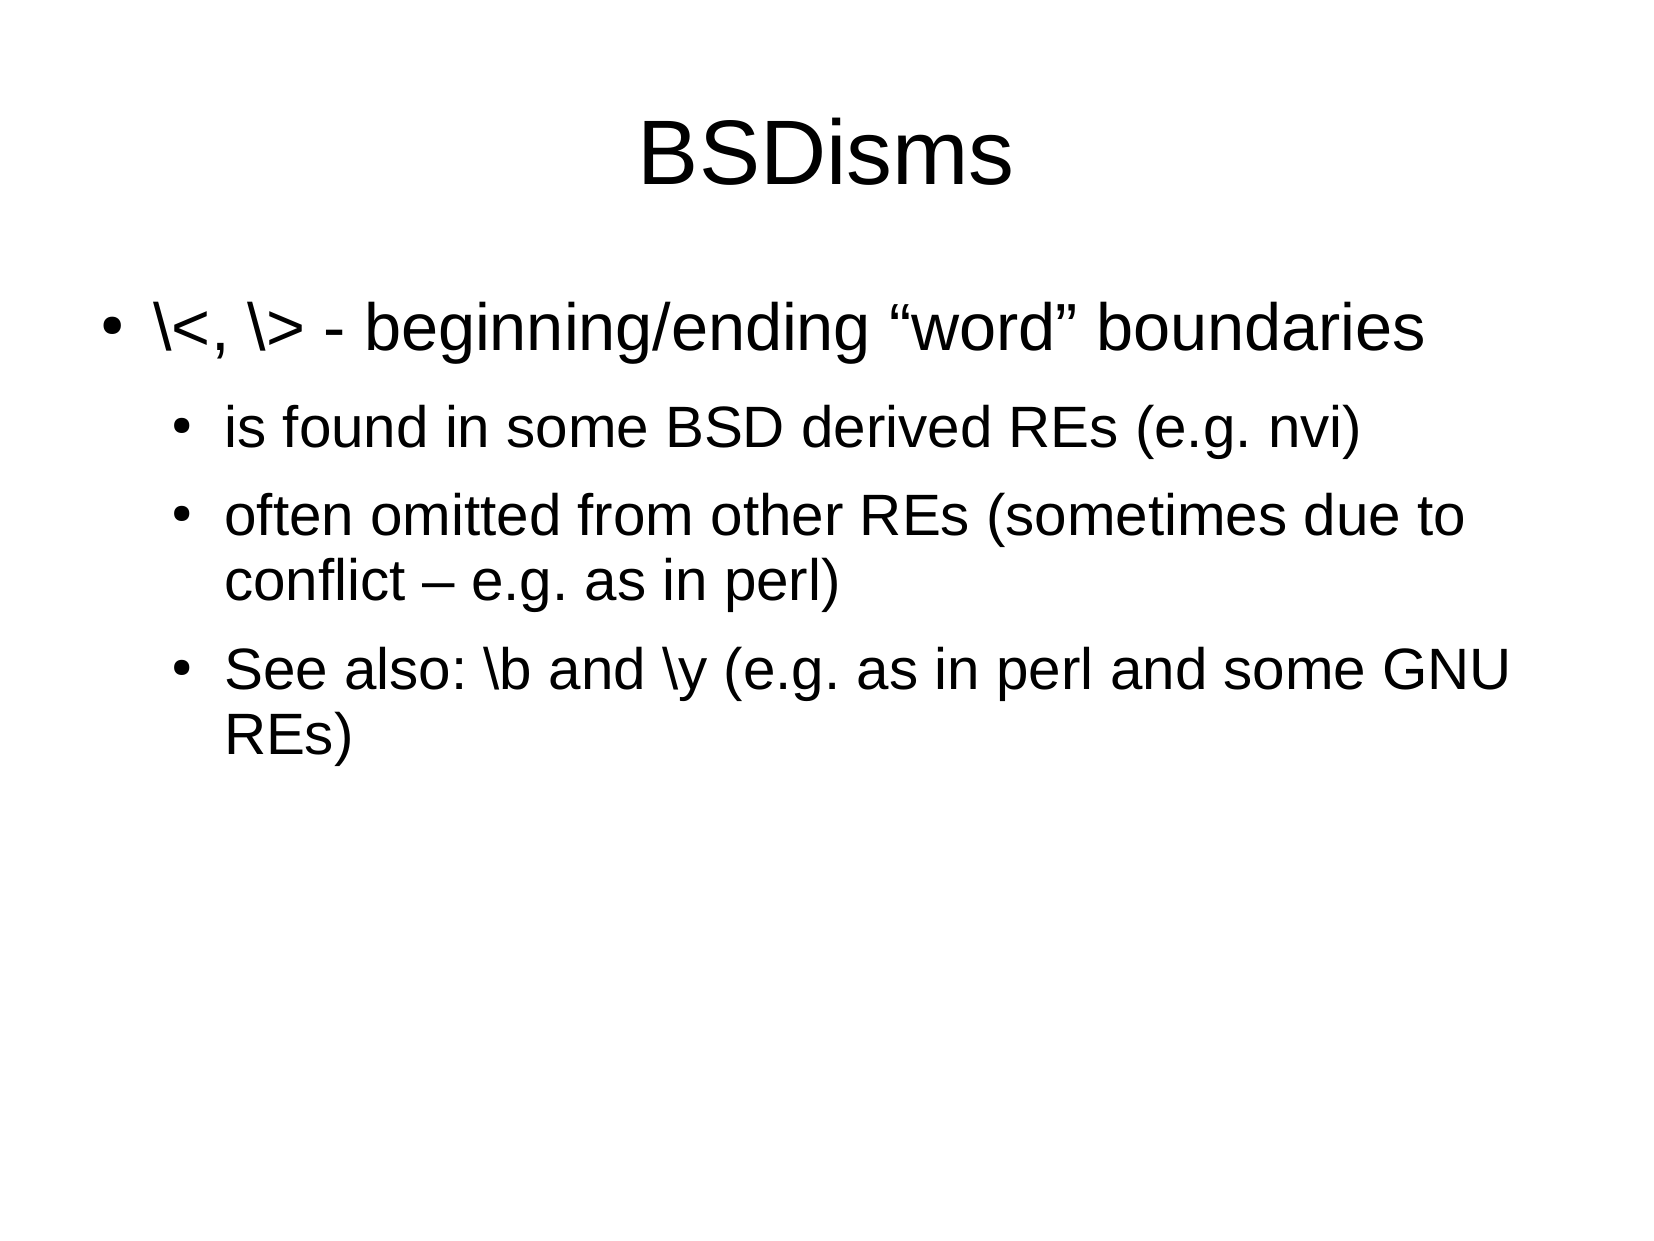

# BSDisms
\<, \> - beginning/ending “word” boundaries
is found in some BSD derived REs (e.g. nvi)
often omitted from other REs (sometimes due to conflict – e.g. as in perl)
See also: \b and \y (e.g. as in perl and some GNU REs)